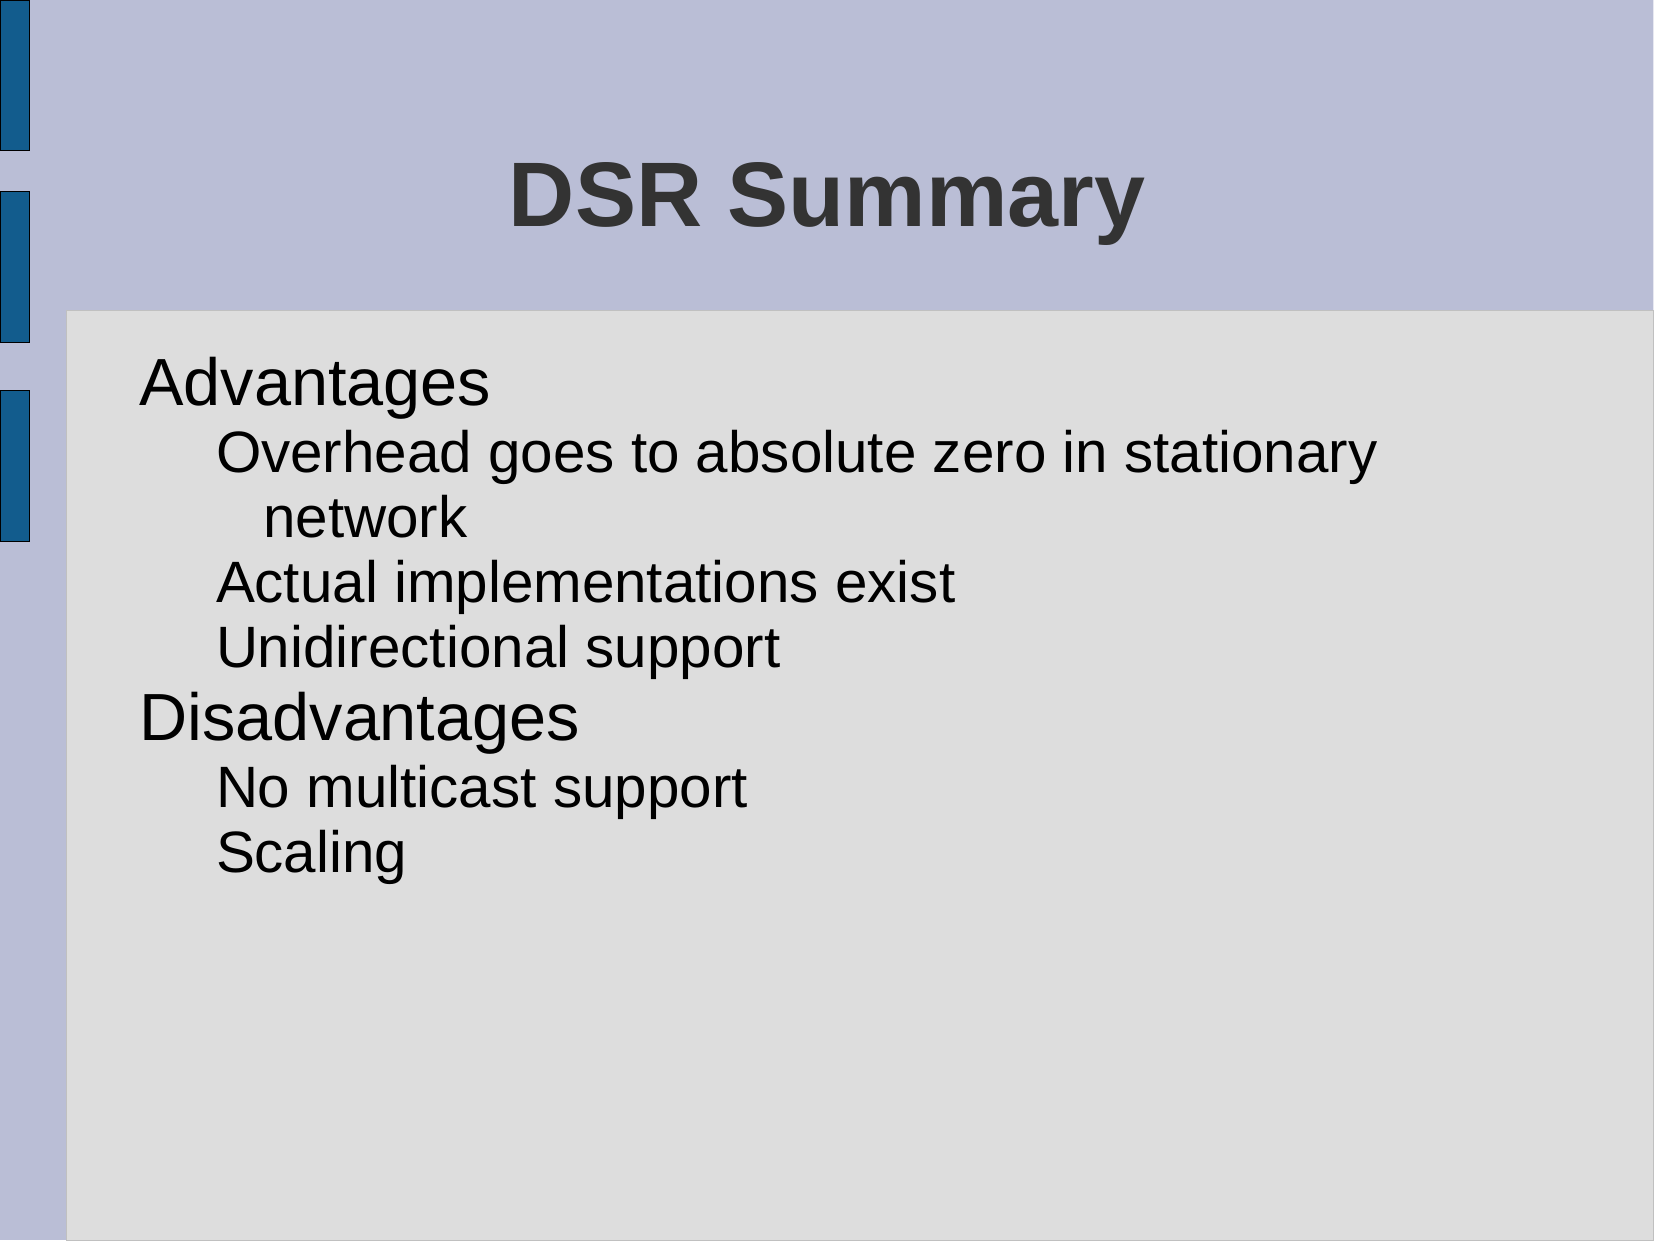

# DSR Summary
Advantages
Overhead goes to absolute zero in stationary network
Actual implementations exist
Unidirectional support
Disadvantages
No multicast support
Scaling